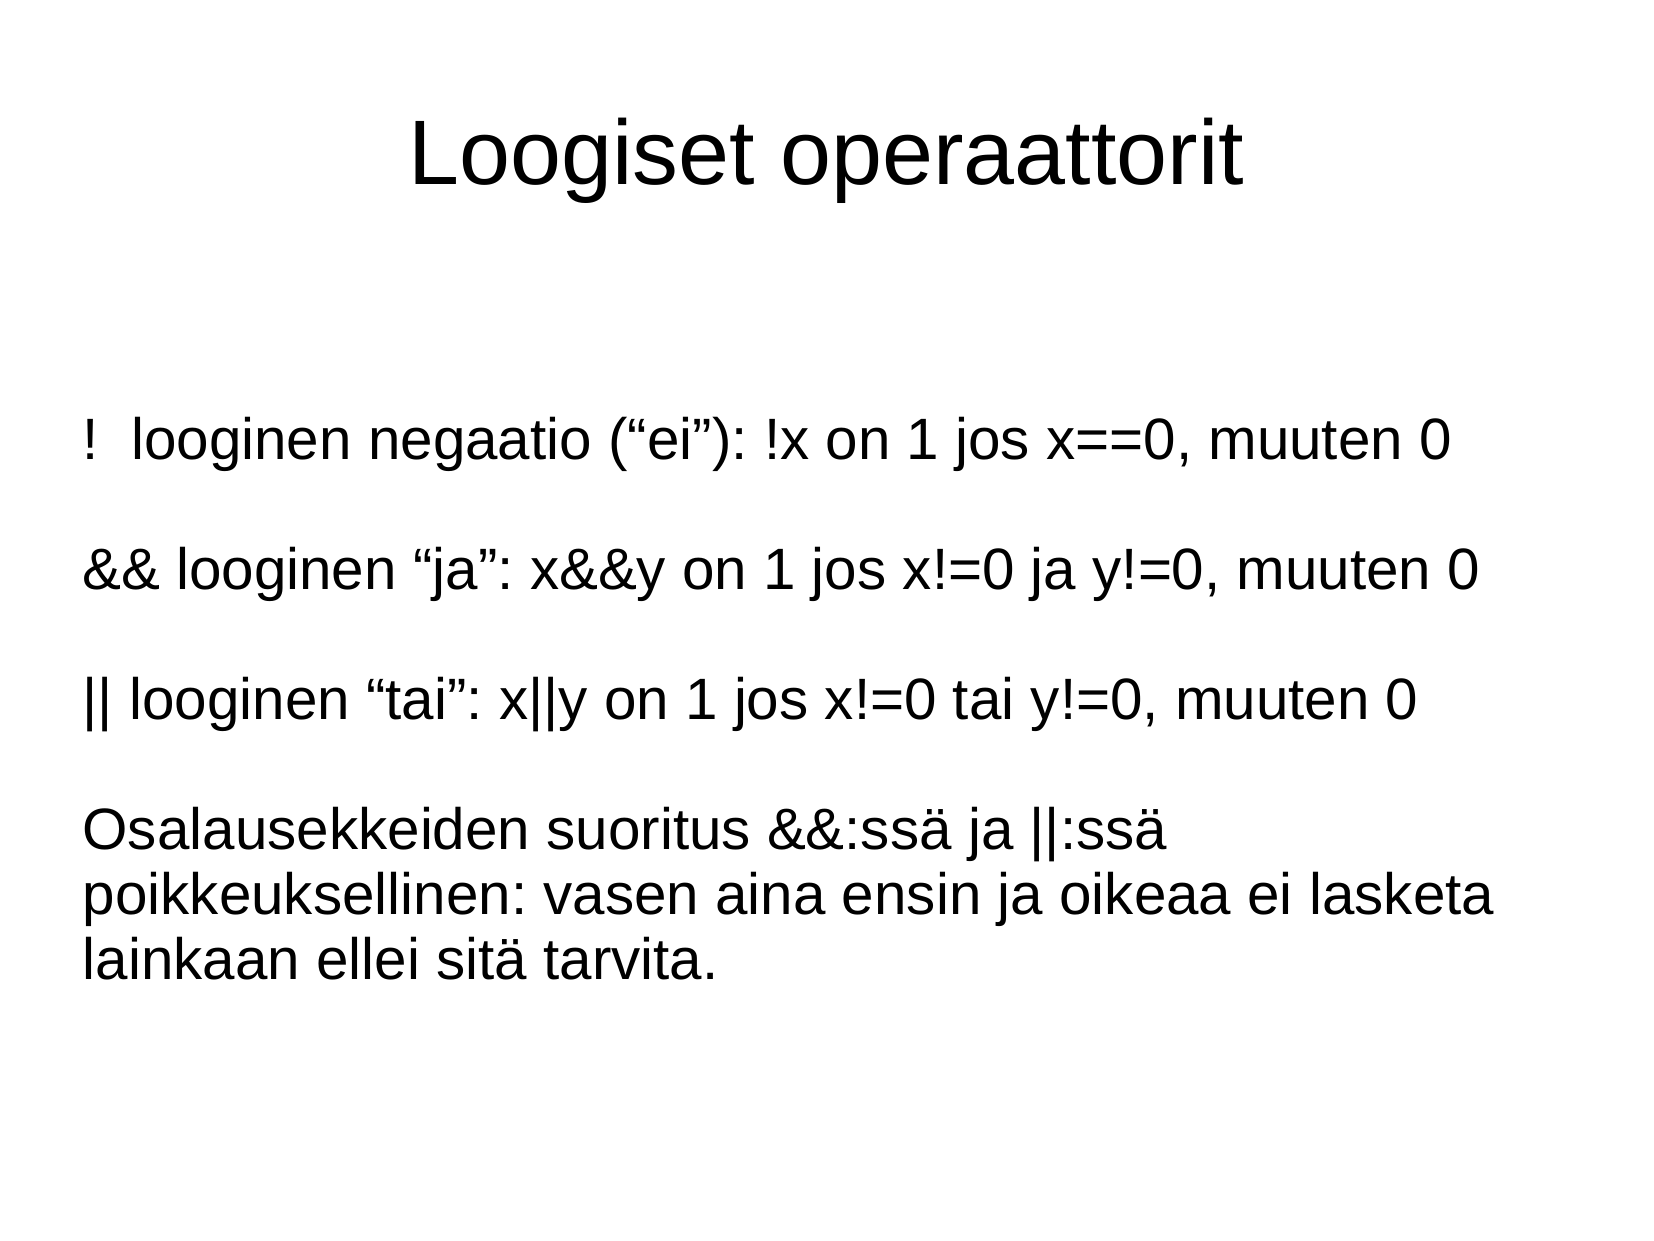

# Loogiset operaattorit
! looginen negaatio (“ei”): !x on 1 jos x==0, muuten 0
&& looginen “ja”: x&&y on 1 jos x!=0 ja y!=0, muuten 0
|| looginen “tai”: x||y on 1 jos x!=0 tai y!=0, muuten 0
Osalausekkeiden suoritus &&:ssä ja ||:ssä poikkeuksellinen: vasen aina ensin ja oikeaa ei lasketa lainkaan ellei sitä tarvita.